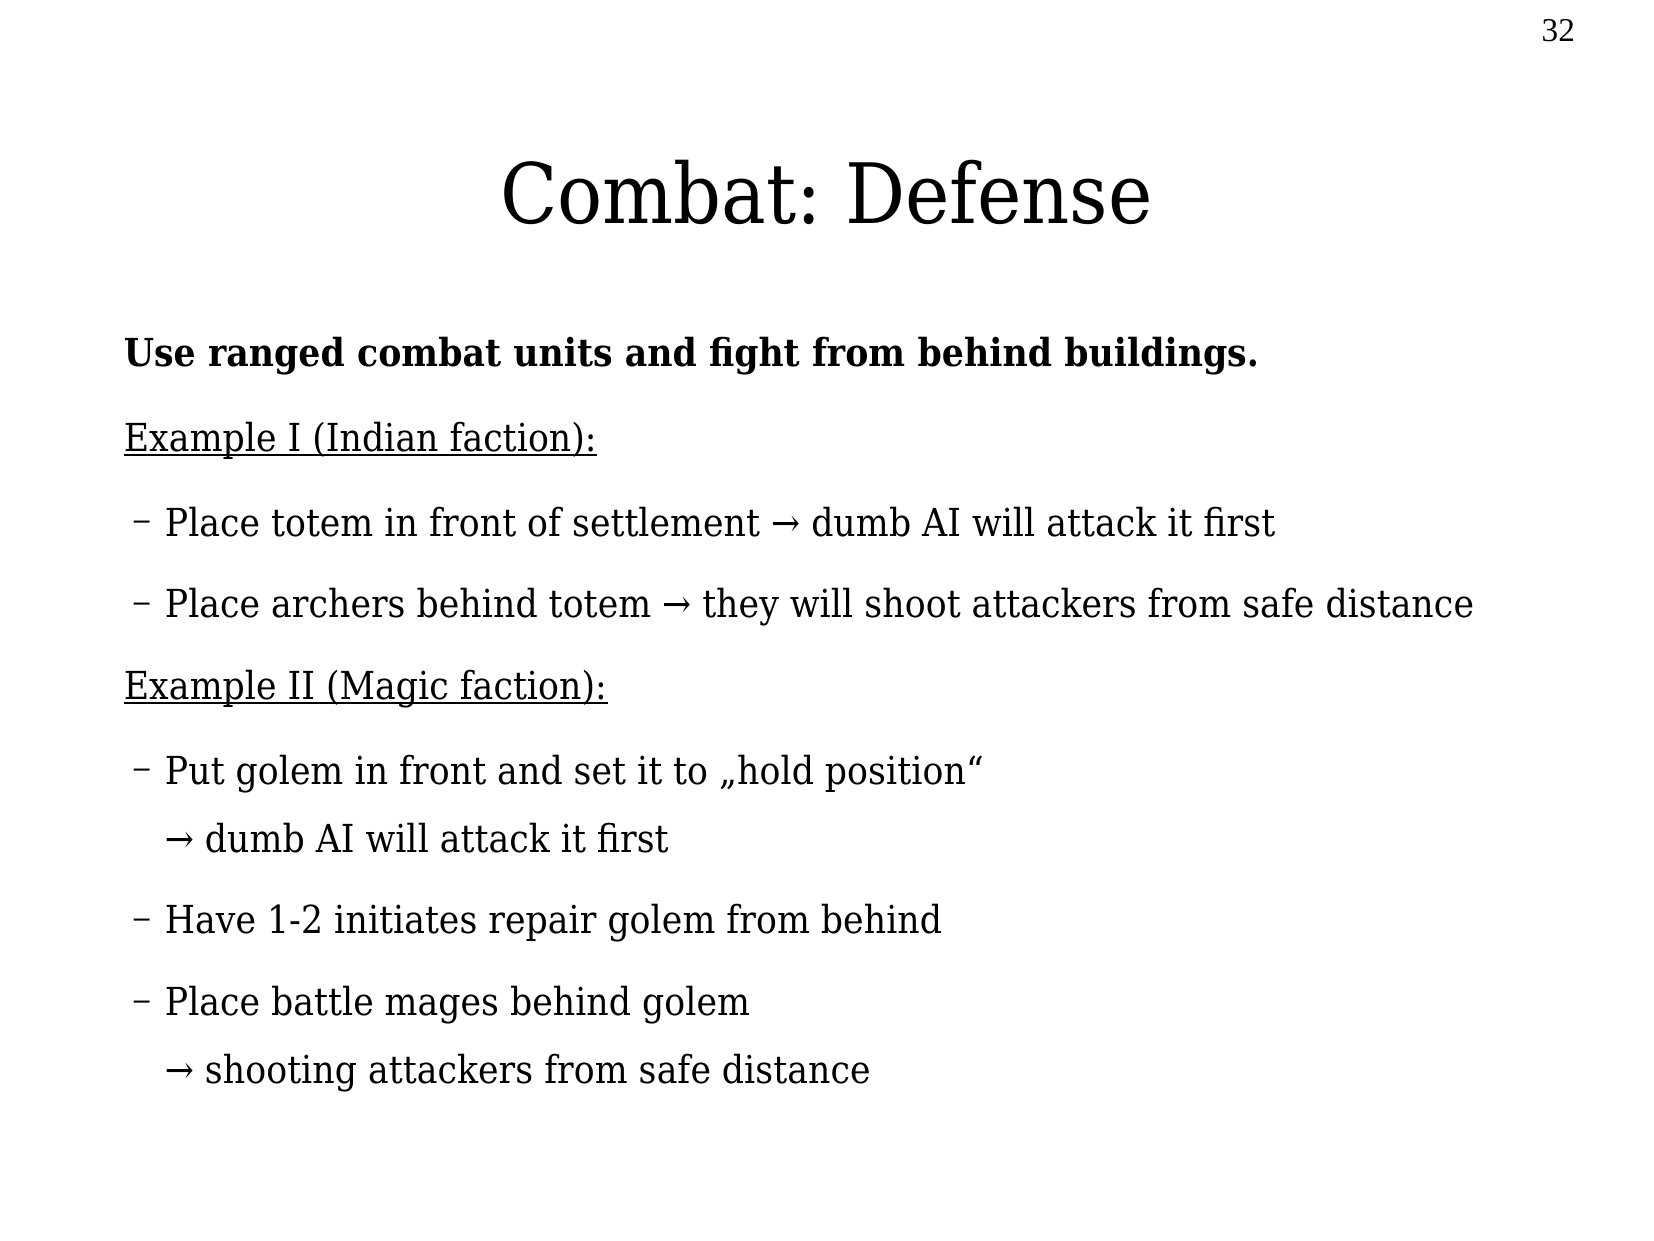

# Combat: Defense
Use ranged combat units and fight from behind buildings.
Example I (Indian faction):
Place totem in front of settlement → dumb AI will attack it first
Place archers behind totem → they will shoot attackers from safe distance
Example II (Magic faction):
Put golem in front and set it to „hold position“
→ dumb AI will attack it first
Have 1-2 initiates repair golem from behind
Place battle mages behind golem
→ shooting attackers from safe distance